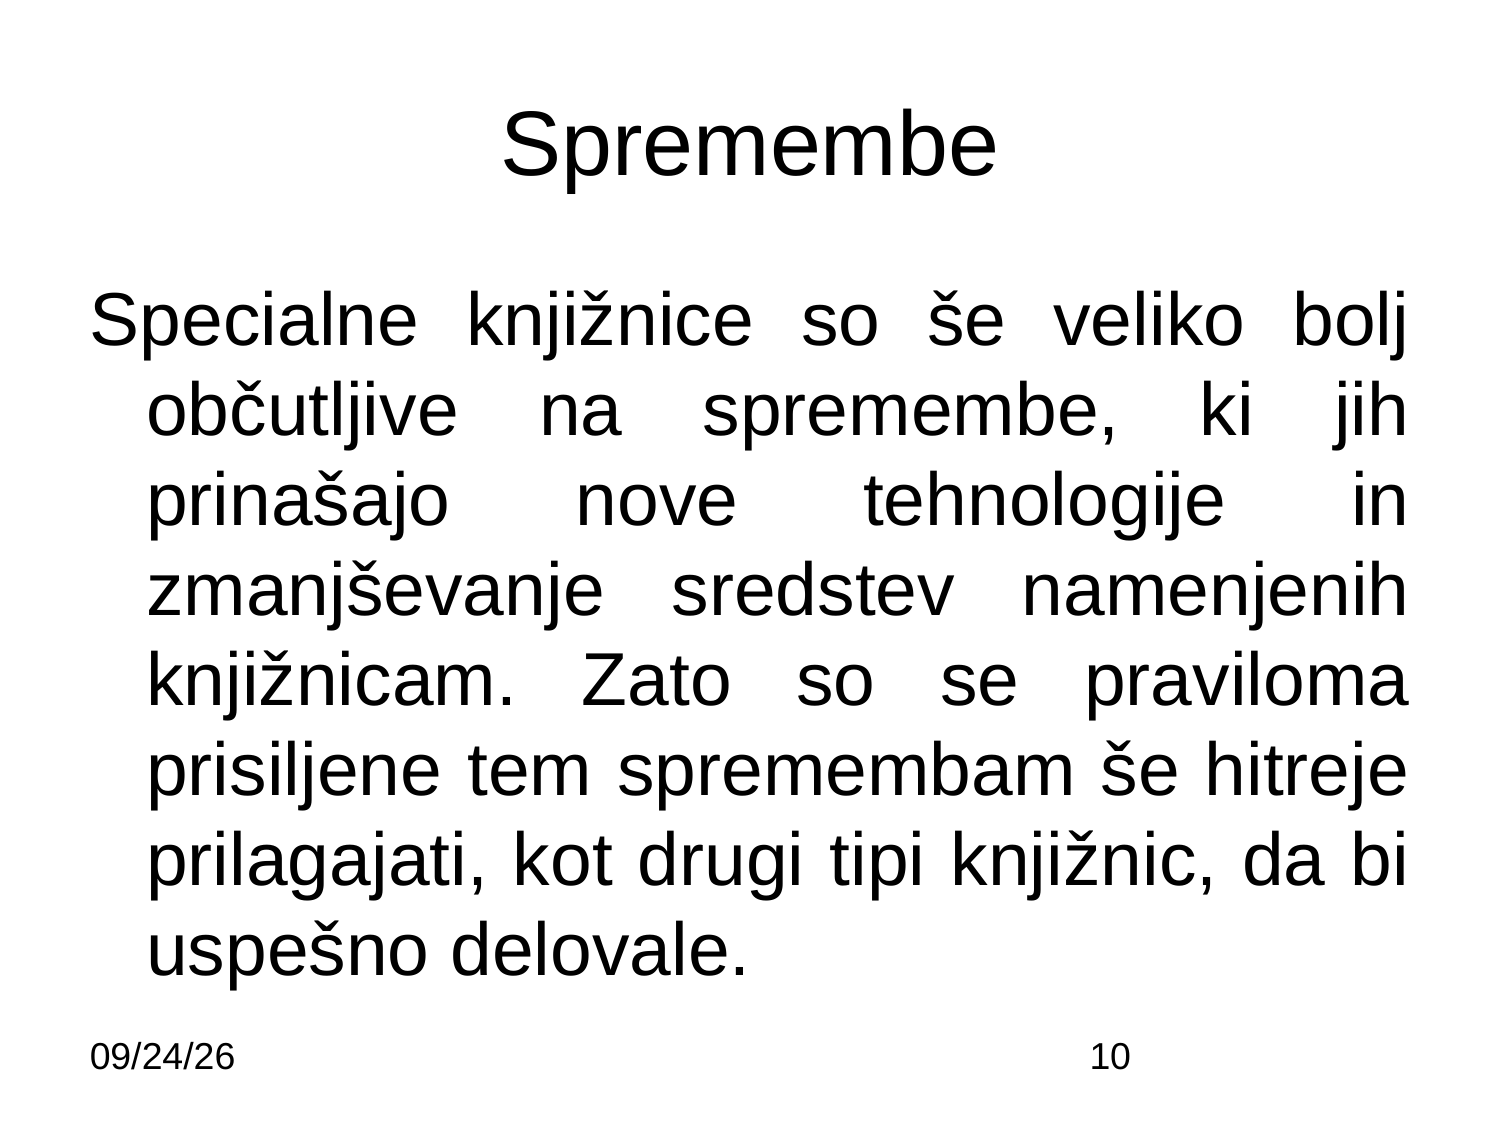

# Spremembe
Specialne knjižnice so še veliko bolj občutljive na spremembe, ki jih prinašajo nove tehnologije in zmanjševanje sredstev namenjenih knjižnicam. Zato so se praviloma prisiljene tem spremembam še hitreje prilagajati, kot drugi tipi knjižnic, da bi uspešno delovale.
10